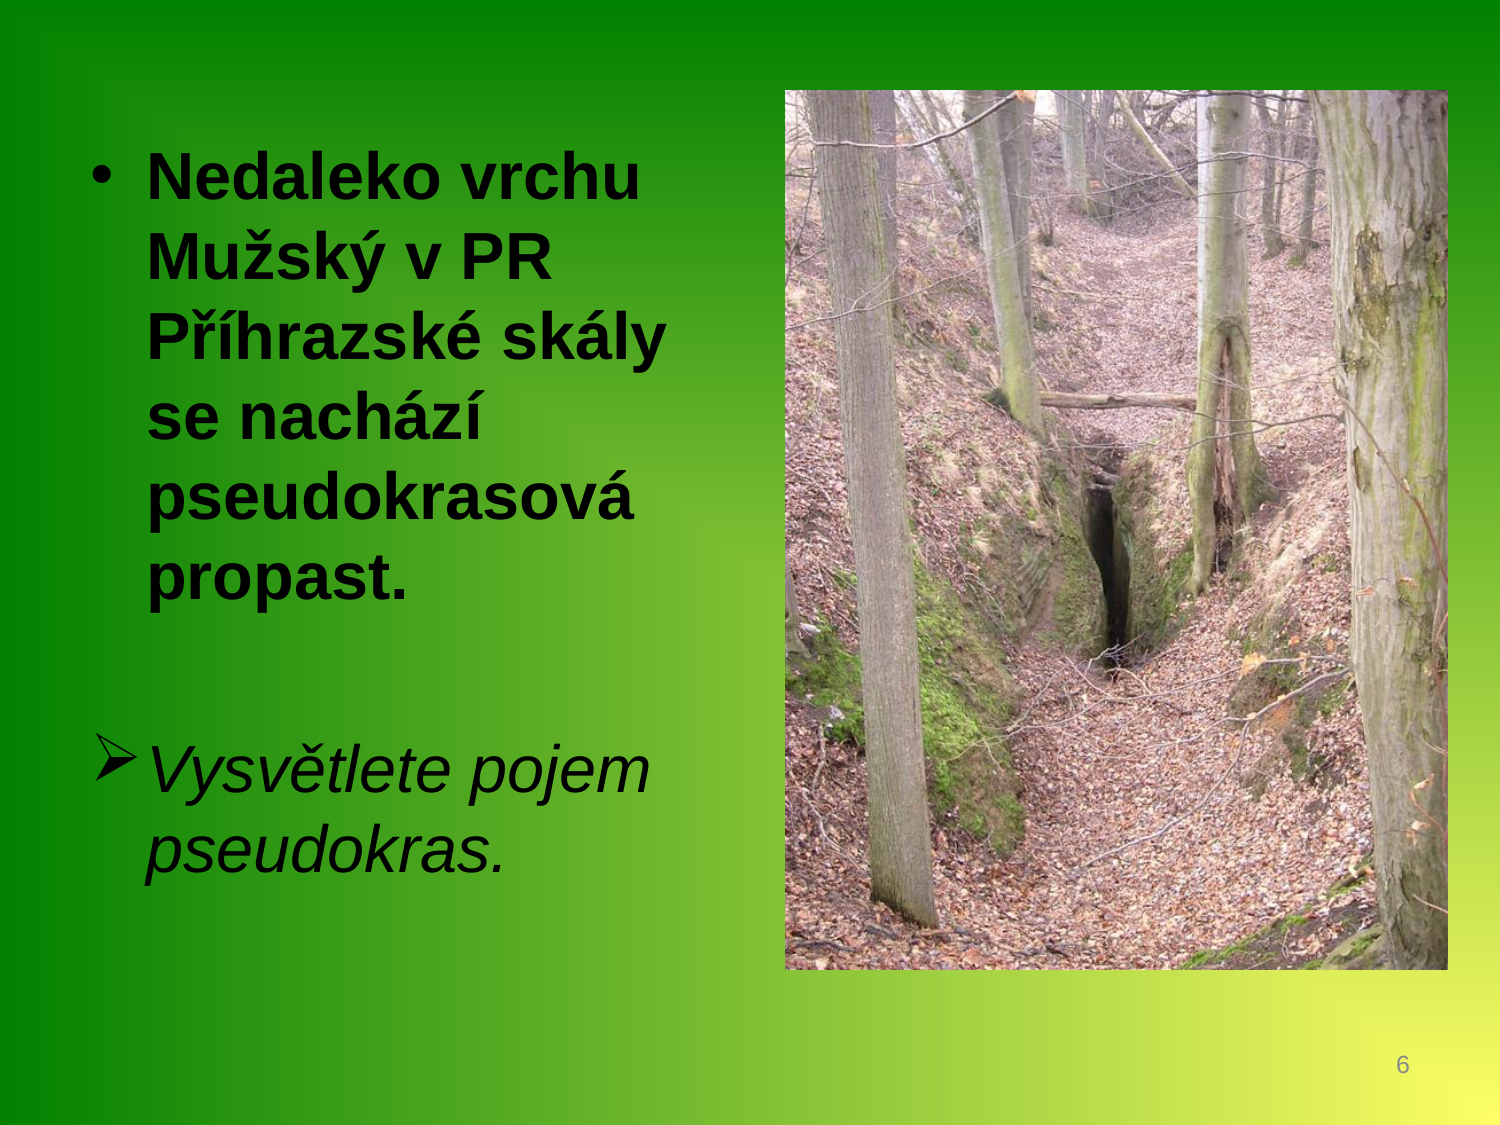

# Nedaleko vrchu Mužský v PR Příhrazské skály se nachází pseudokrasová propast.
Vysvětlete pojem pseudokras.